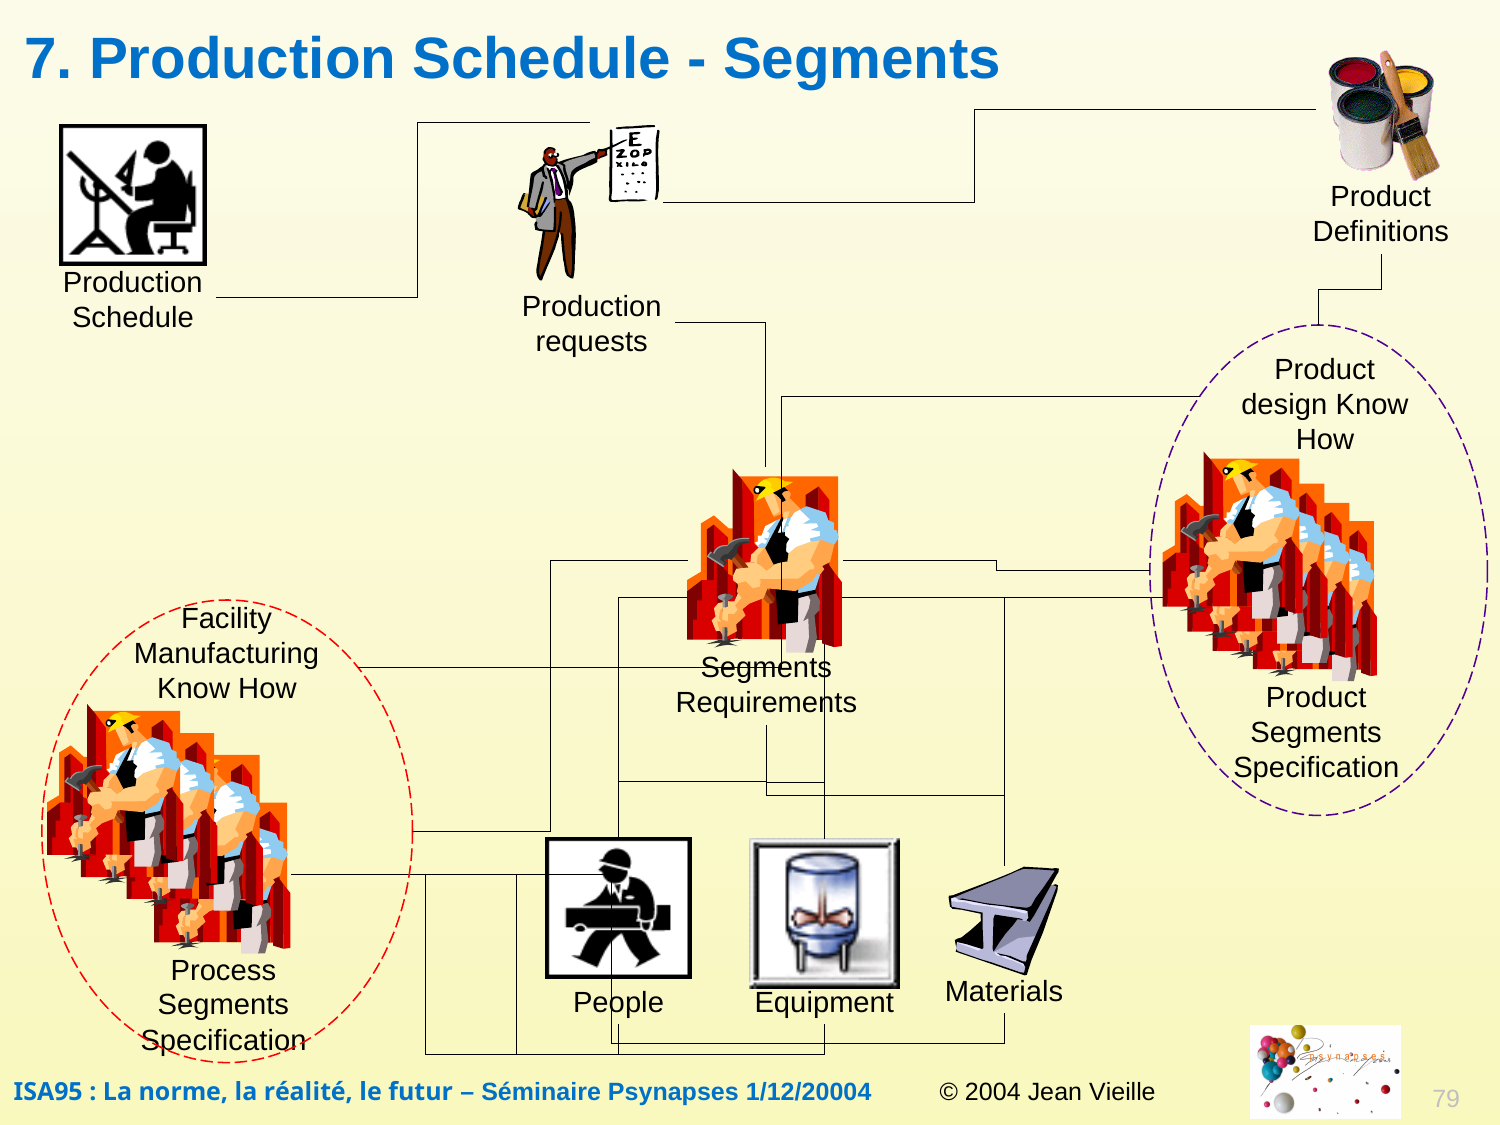

# 7. Production Schedule - Segments
Product
Definitions
Production
Schedule
Production
requests
Product design Know How
Segments
Requirements
Product
Segments
Specification
Facility Manufacturing Know How
Process
Segments
Specification
People
Equipment
Materials